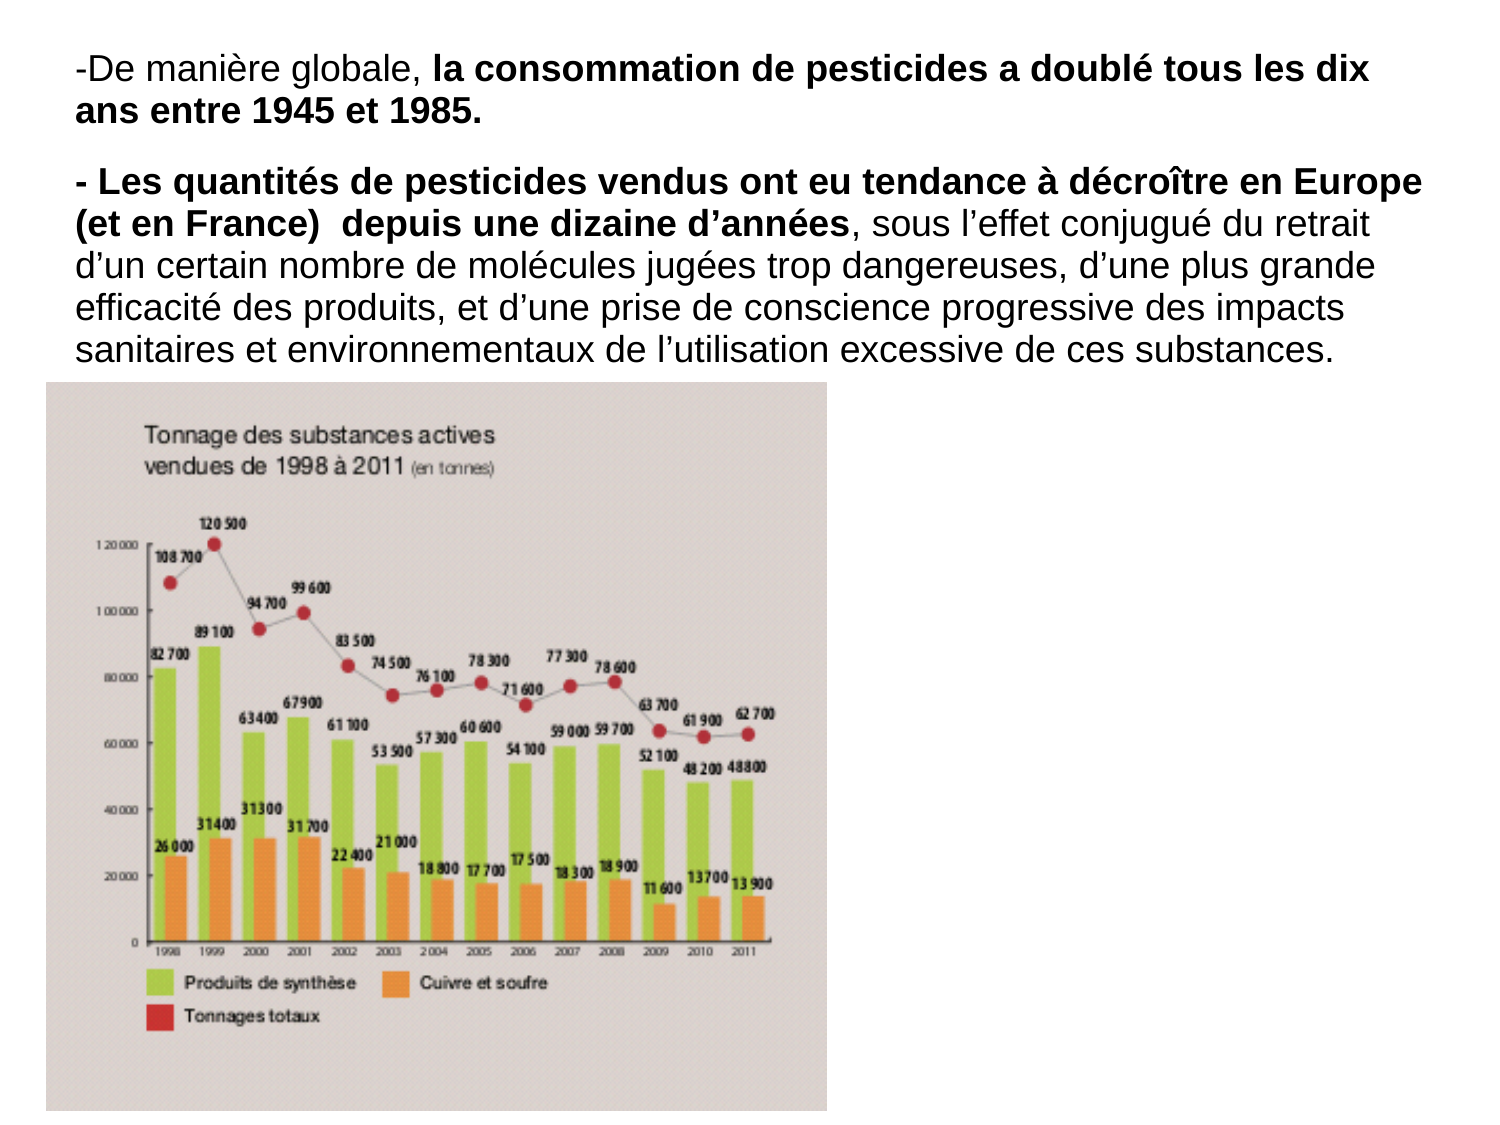

# -De manière globale, la consommation de pesticides a doublé tous les dix ans entre 1945 et 1985.
- Les quantités de pesticides vendus ont eu tendance à décroître en Europe (et en France) depuis une dizaine d’années, sous l’effet conjugué du retrait d’un certain nombre de molécules jugées trop dangereuses, d’une plus grande efficacité des produits, et d’une prise de conscience progressive des impacts sanitaires et environnementaux de l’utilisation excessive de ces substances.